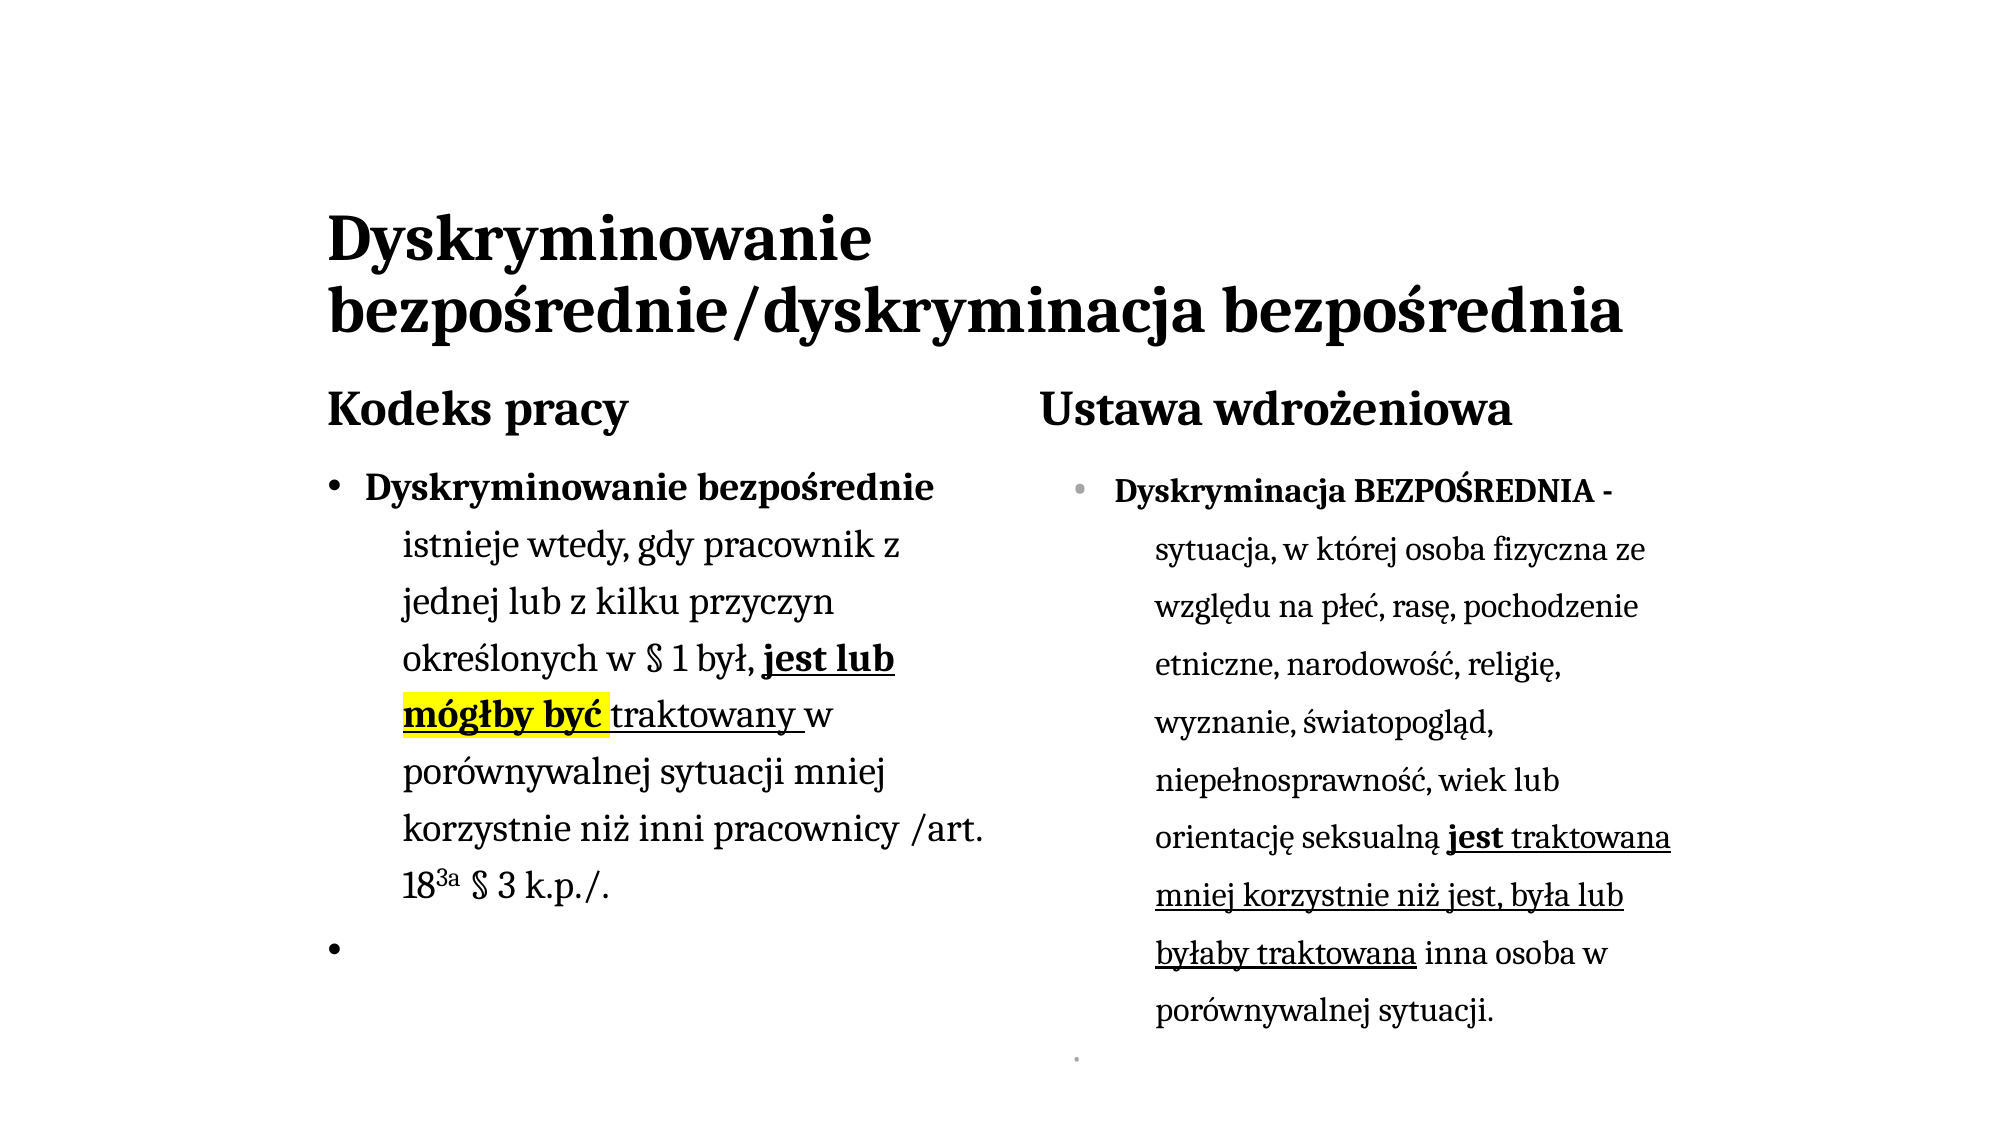

# Dyskryminowanie bezpośrednie/dyskryminacja bezpośrednia
Kodeks pracy
Ustawa wdrożeniowa
Dyskryminowanie bezpośrednie istnieje wtedy, gdy pracownik z jednej lub z kilku przyczyn określonych w § 1 był, jest lub mógłby być traktowany w porównywalnej sytuacji mniej korzystnie niż inni pracownicy /art. 183a § 3 k.p./.
Dyskryminacja BEZPOŚREDNIA - sytuacja, w której osoba fizyczna ze względu na płeć, rasę, pochodzenie etniczne, narodowość, religię, wyznanie, światopogląd, niepełnosprawność, wiek lub orientację seksualną jest traktowana mniej korzystnie niż jest, była lub byłaby traktowana inna osoba w porównywalnej sytuacji.